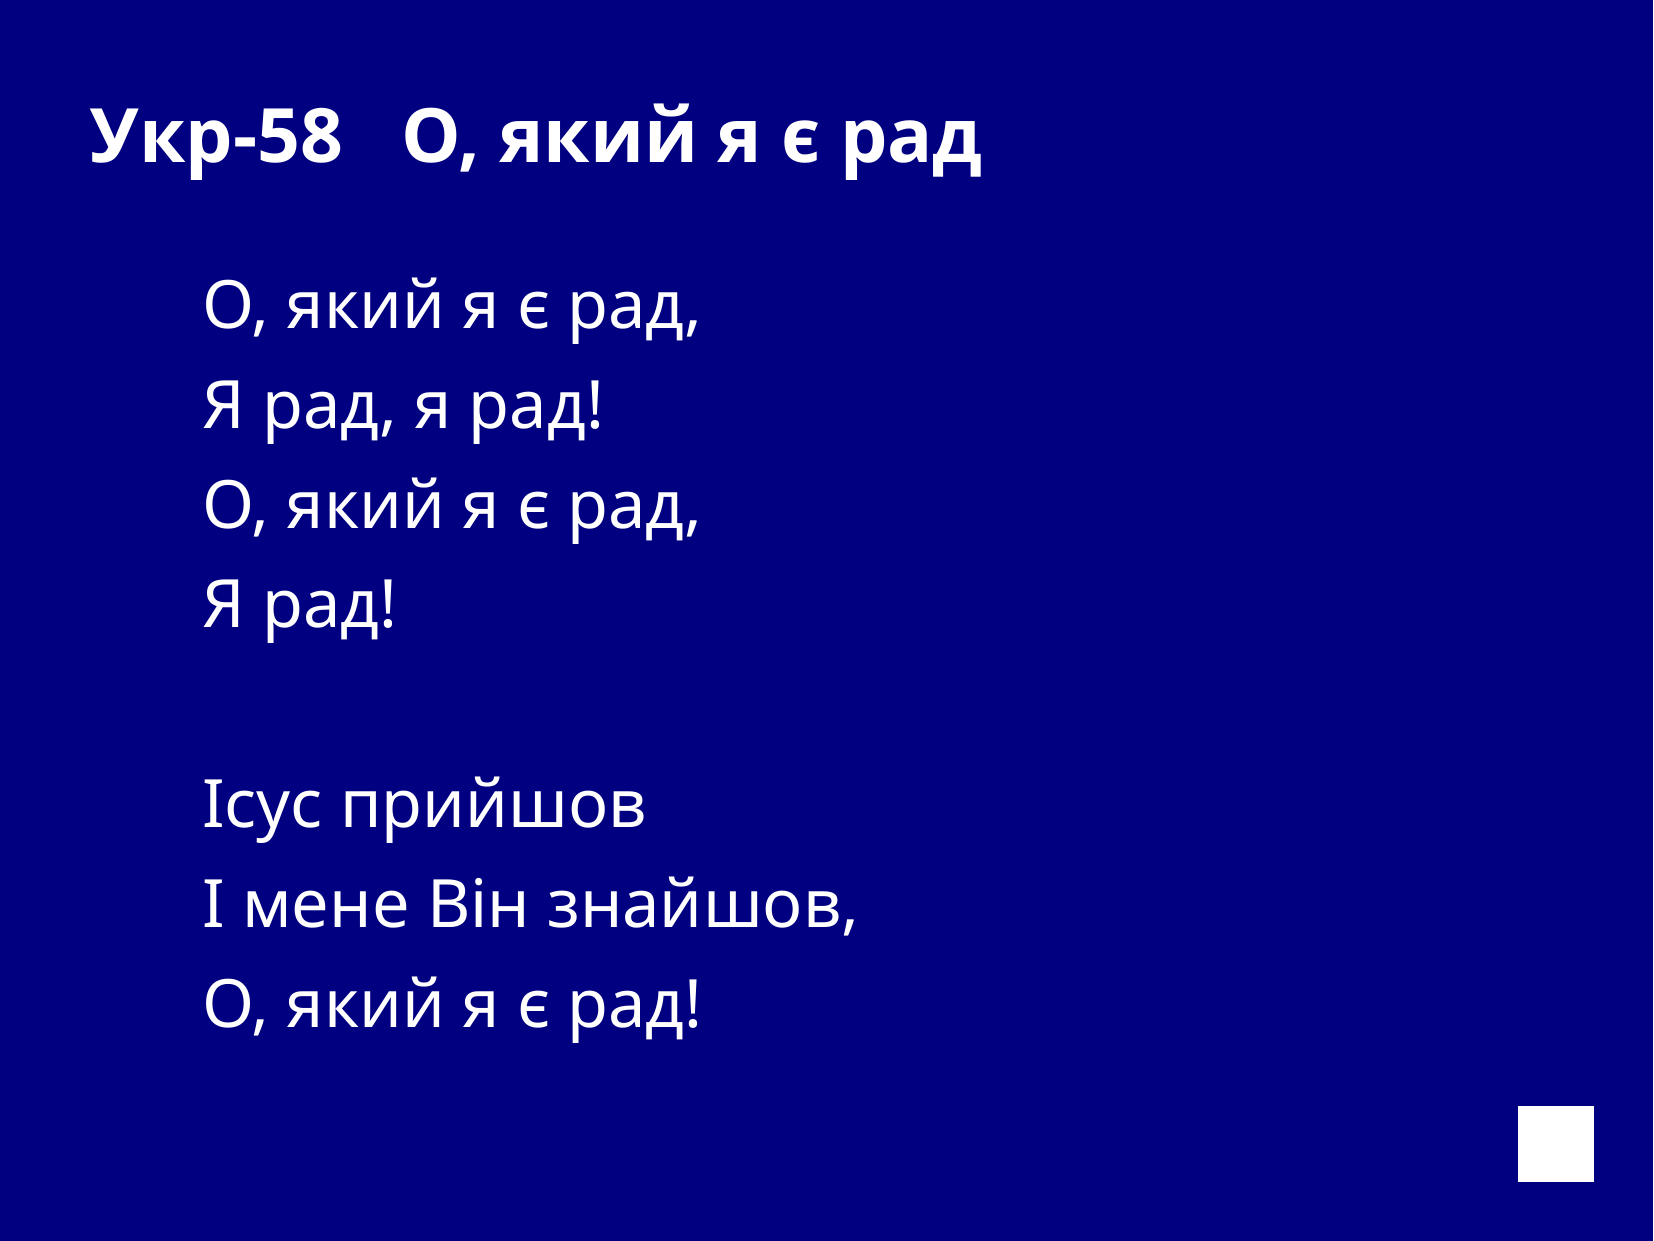

Укр-58 О, який я є рад
	О, який я є рад,
	Я рад, я рад!
	О, який я є рад,
	Я рад!
	Ісус прийшов
	І мене Він знайшов,
	О, який я є рад!